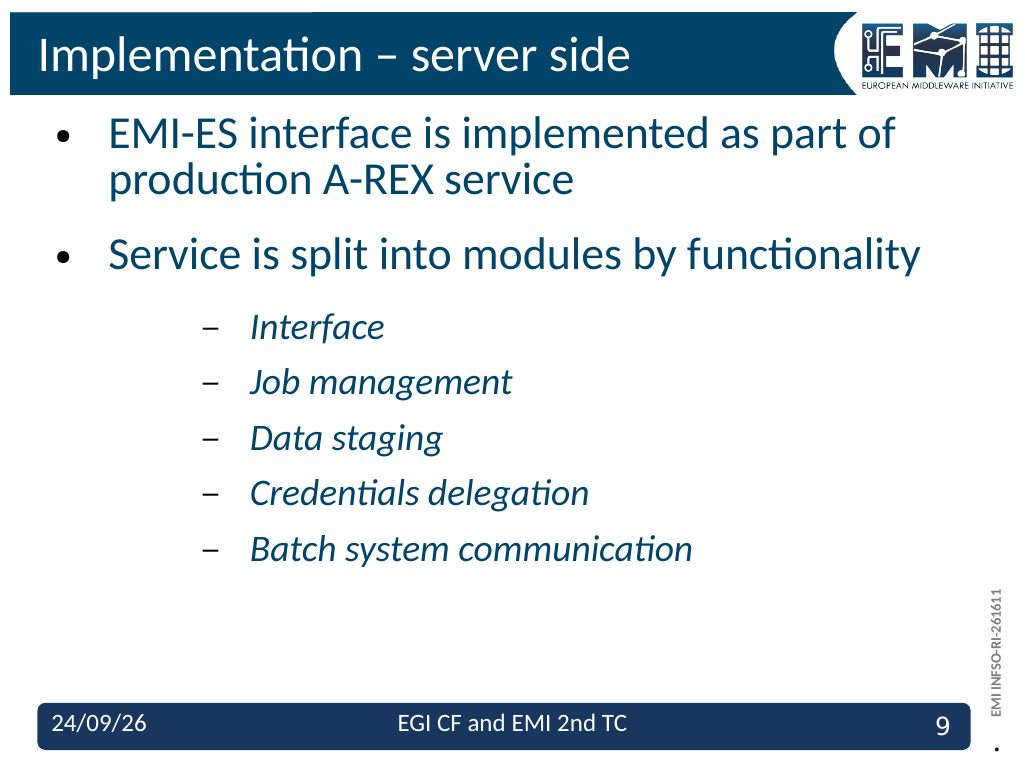

# Implementation – server side
EMI-ES interface is implemented as part of production A-REX service
Service is split into modules by functionality
Interface
Job management
Data staging
Credentials delegation
Batch system communication
EGI CF and EMI 2nd TC
9